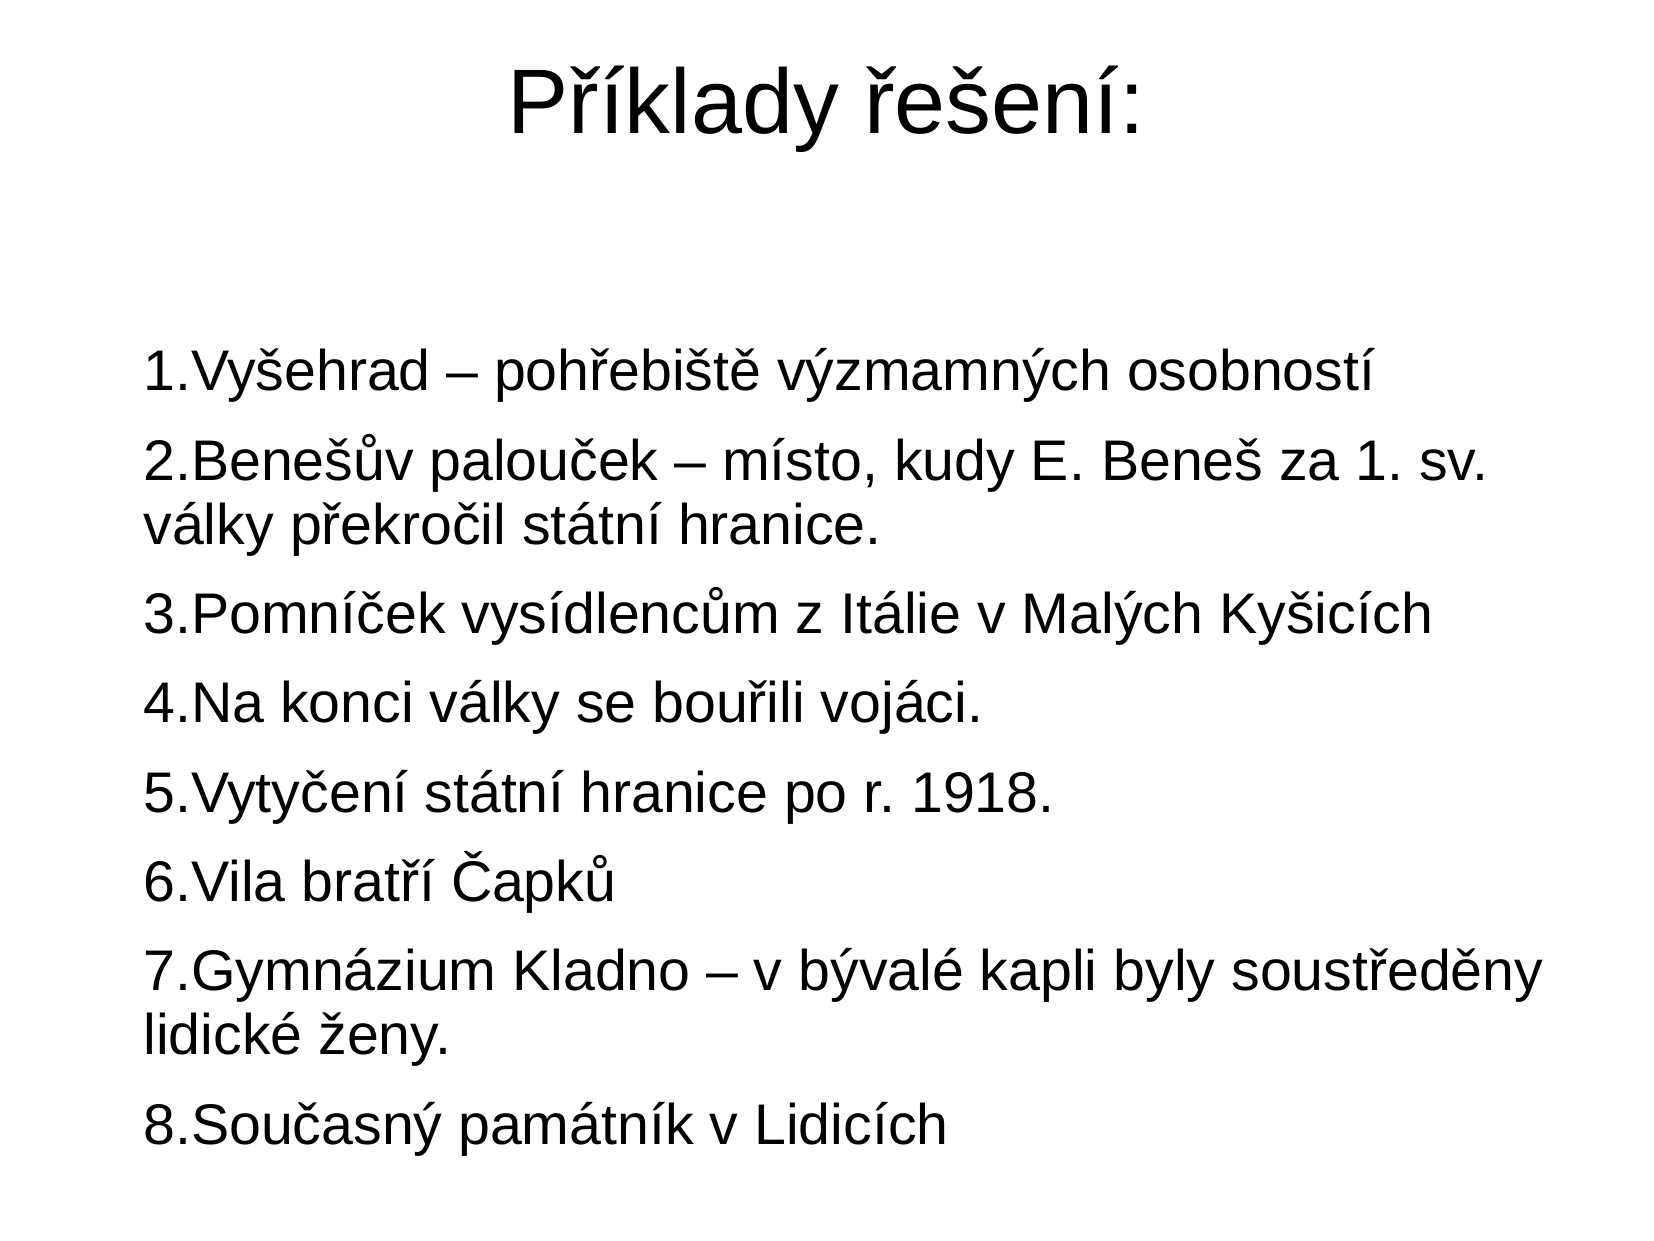

# Příklady řešení:
1.Vyšehrad – pohřebiště výzmamných osobností
2.Benešův palouček – místo, kudy E. Beneš za 1. sv. války překročil státní hranice.
3.Pomníček vysídlencům z Itálie v Malých Kyšicích
4.Na konci války se bouřili vojáci.
5.Vytyčení státní hranice po r. 1918.
6.Vila bratří Čapků
7.Gymnázium Kladno – v bývalé kapli byly soustředěny lidické ženy.
8.Současný památník v Lidicích